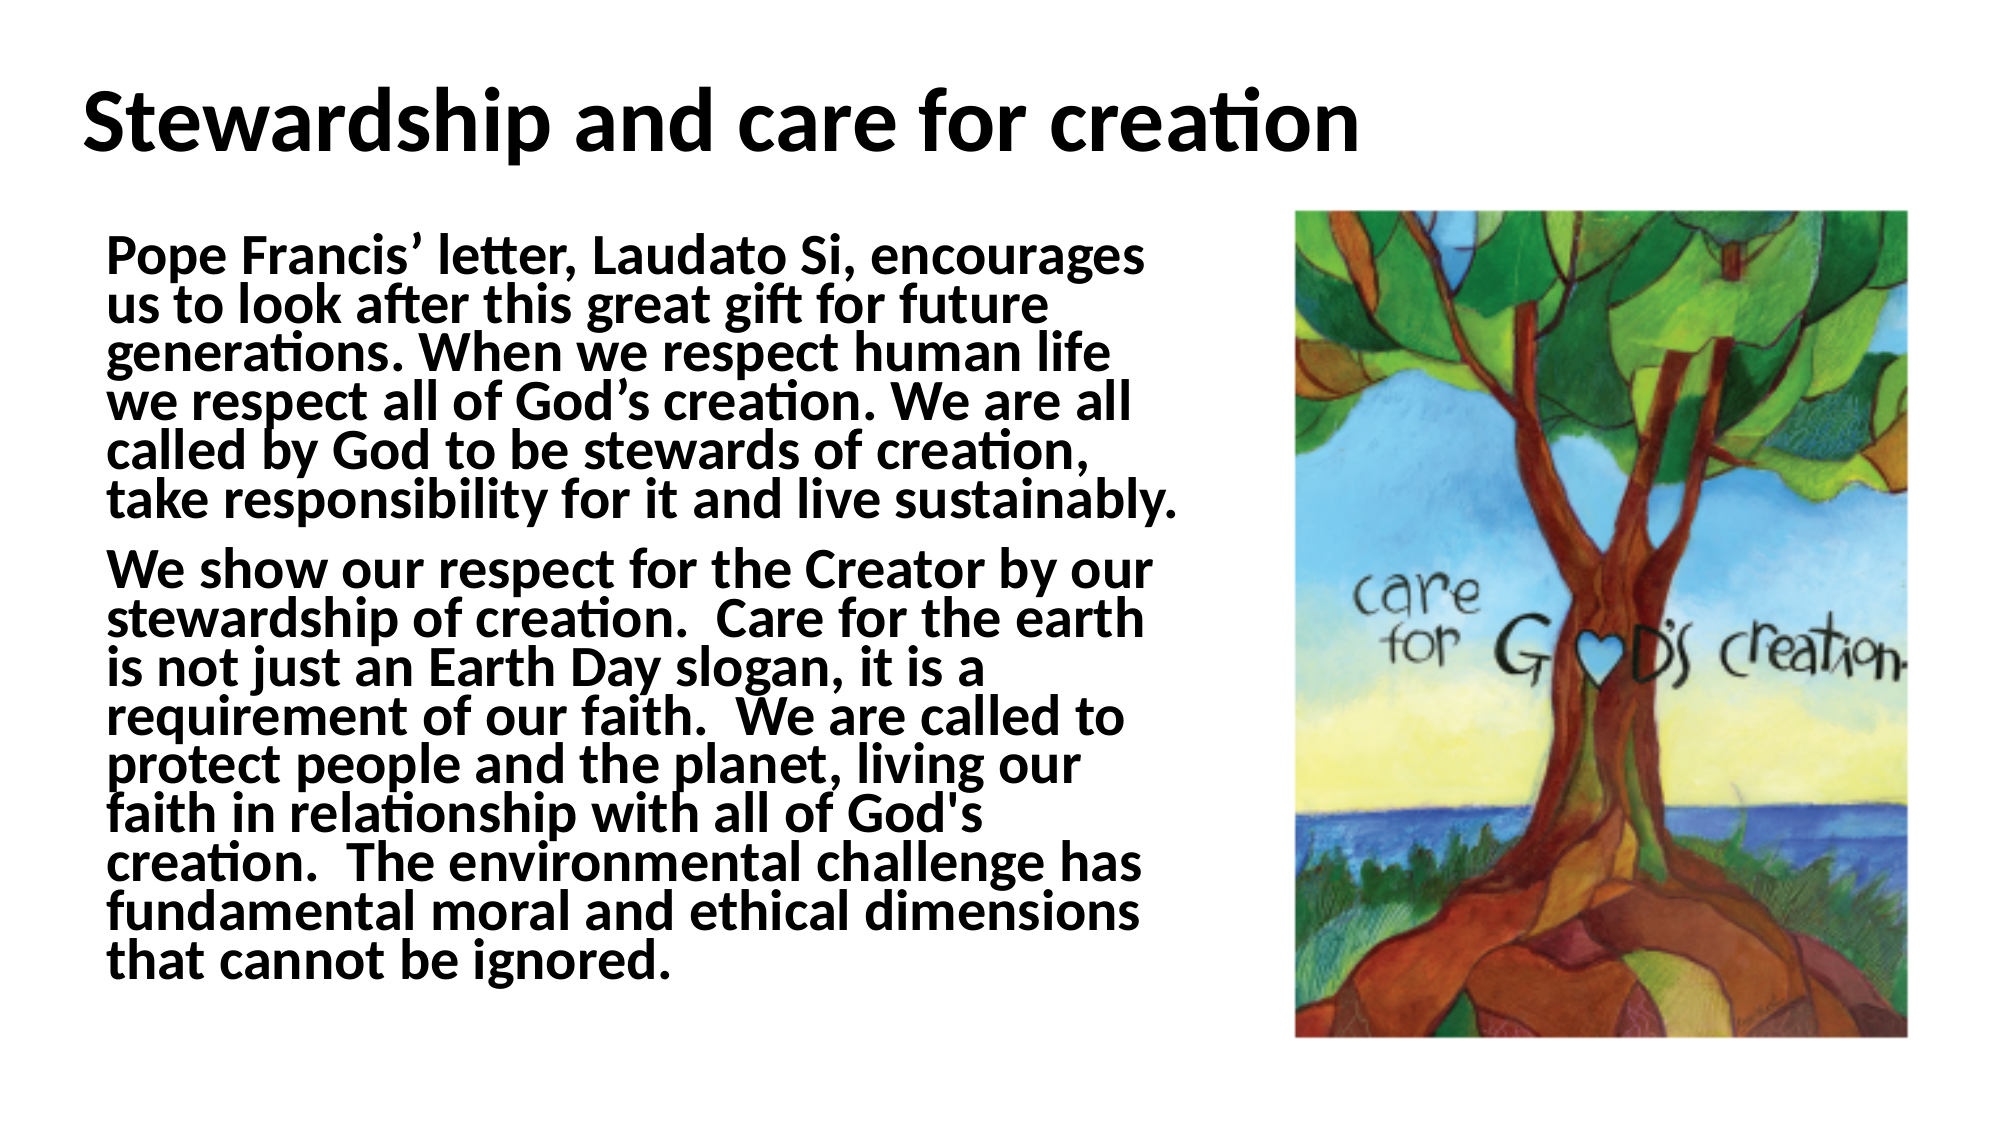

# Stewardship and care for creation
Pope Francis’ letter, Laudato Si, encourages us to look after this great gift for future generations. When we respect human life we respect all of God’s creation. We are all called by God to be stewards of creation, take responsibility for it and live sustainably.
We show our respect for the Creator by our stewardship of creation.  Care for the earth is not just an Earth Day slogan, it is a requirement of our faith.  We are called to protect people and the planet, living our faith in relationship with all of God's creation.  The environmental challenge has fundamental moral and ethical dimensions that cannot be ignored.